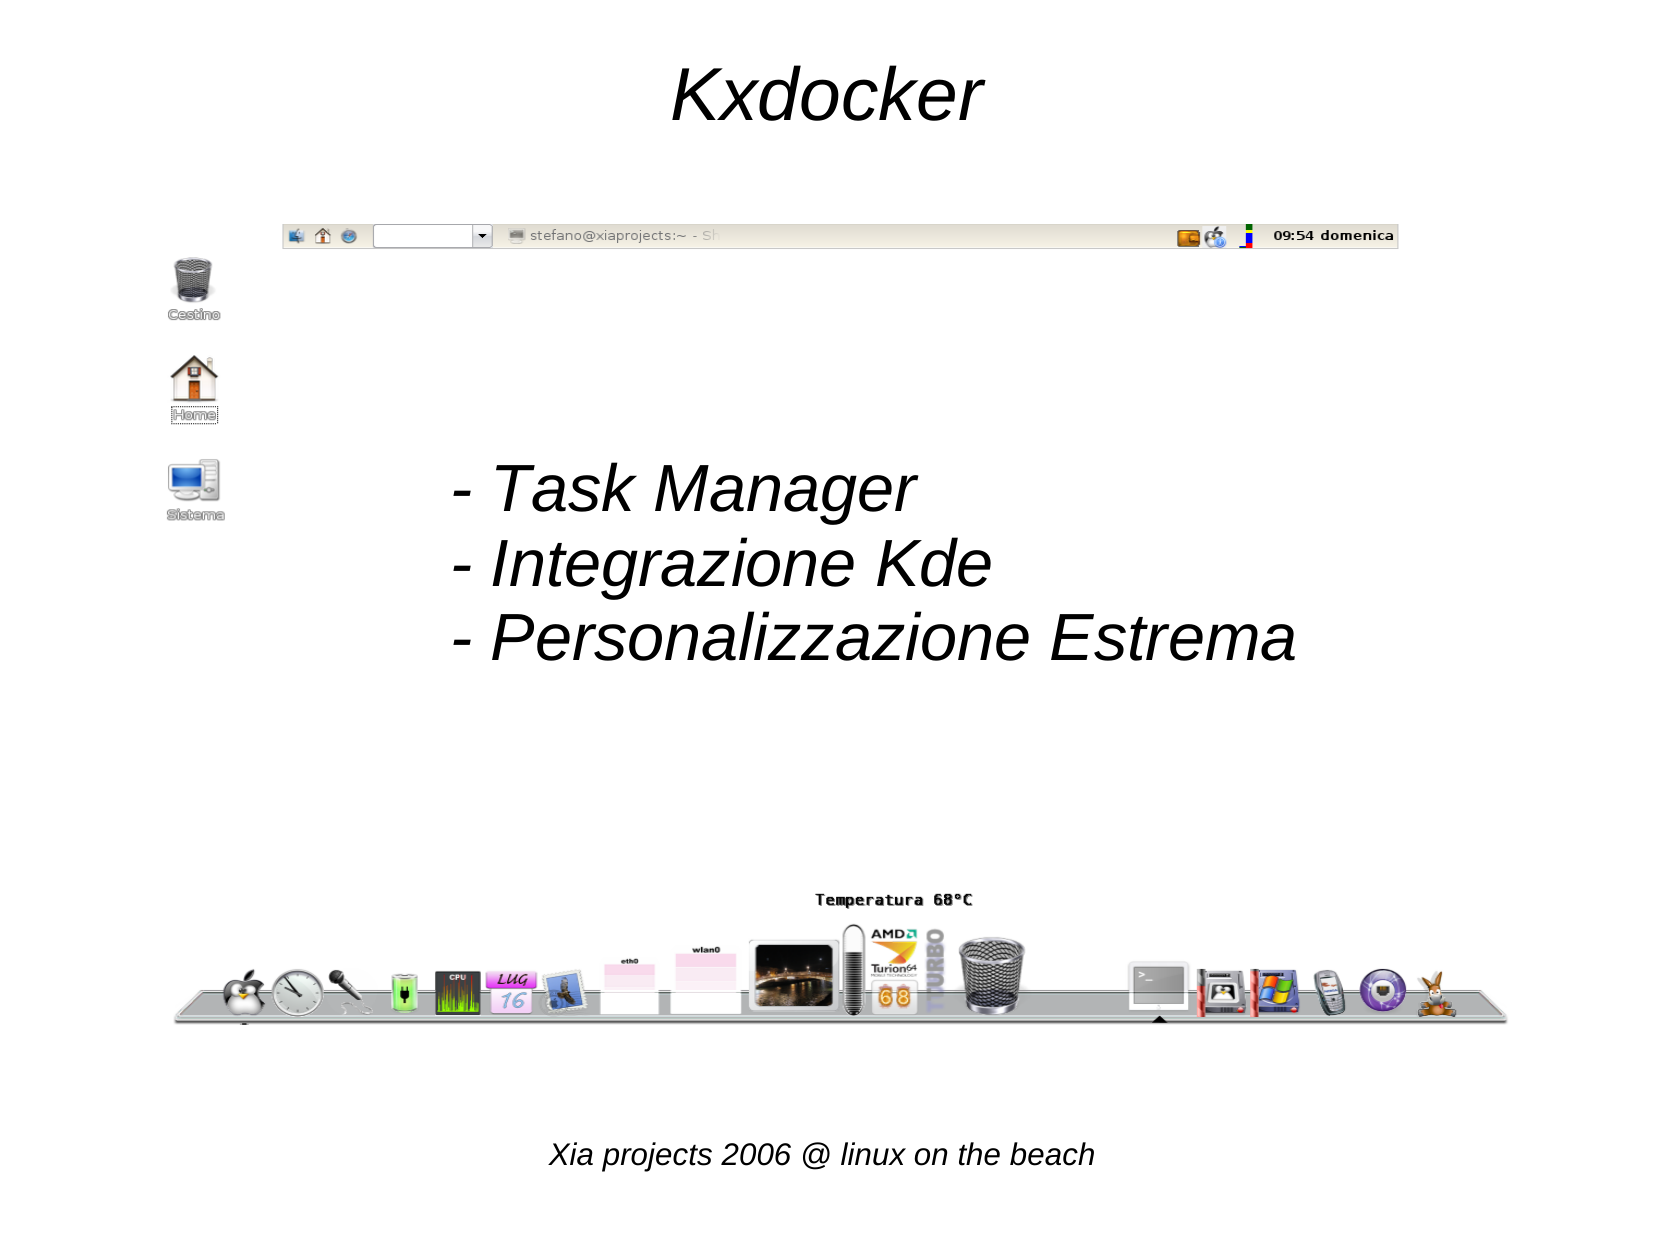

# Kxdocker
- Task Manager
- Integrazione Kde
- Personalizzazione Estrema
Xia projects 2006 @ linux on the beach